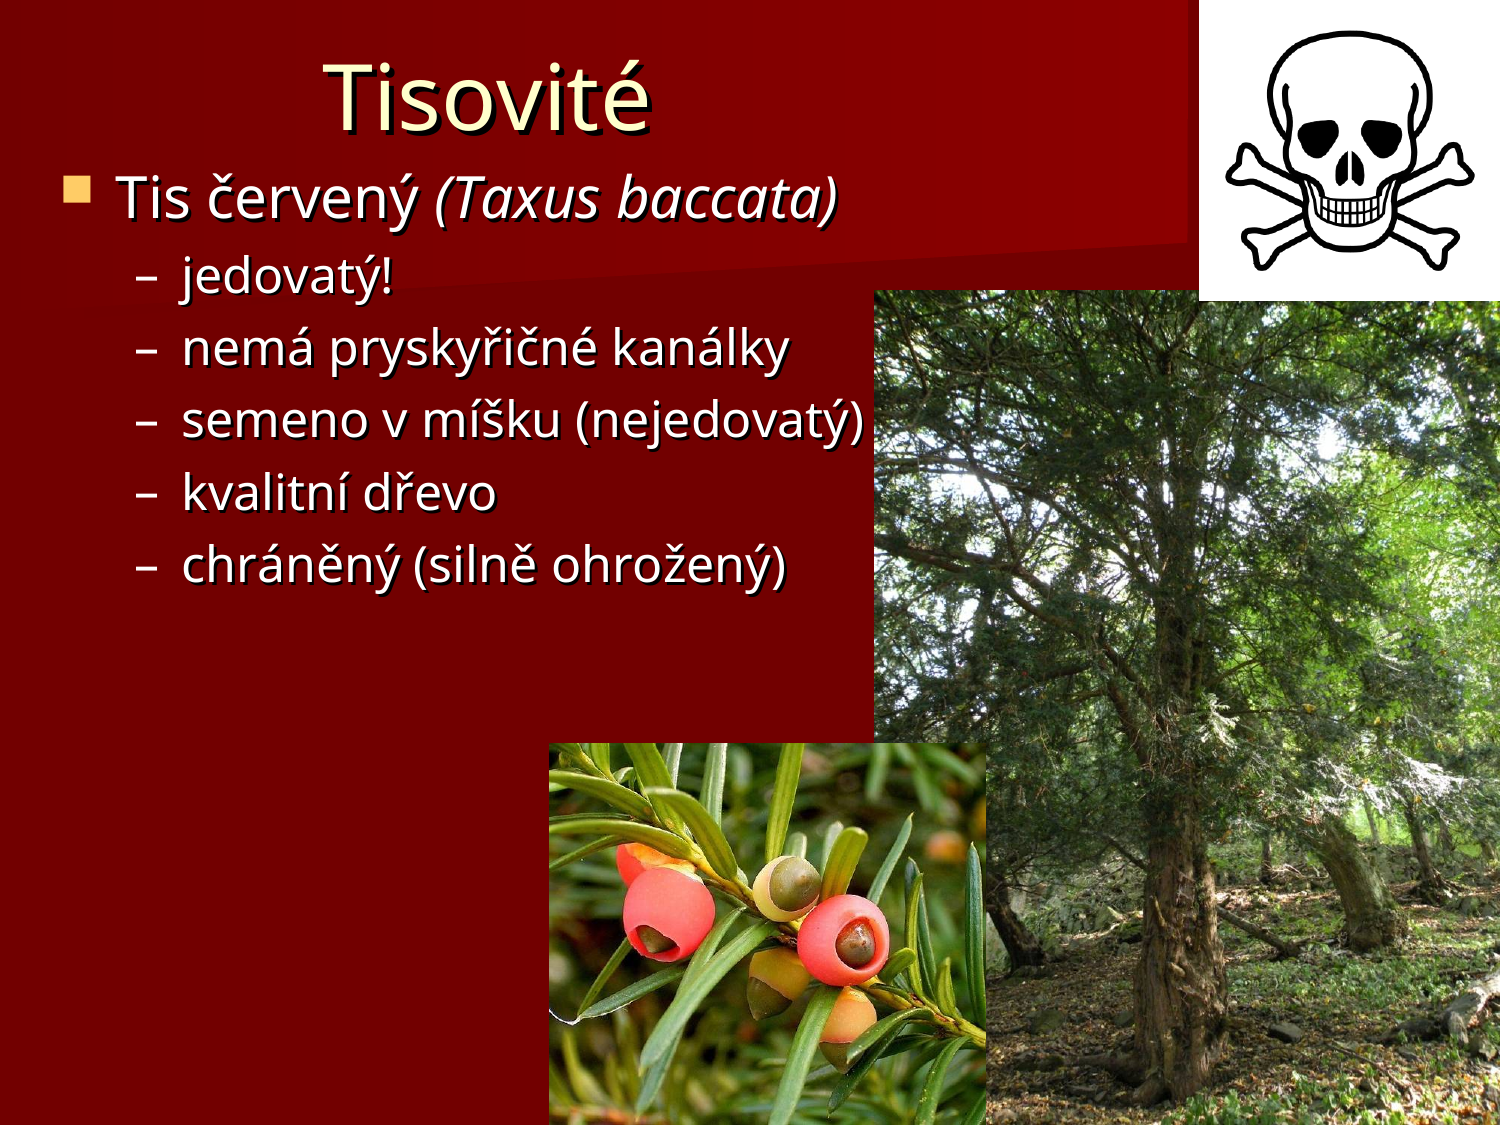

# Tisovité
Tis červený (Taxus baccata)
jedovatý!
nemá pryskyřičné kanálky
semeno v míšku (nejedovatý)
kvalitní dřevo
chráněný (silně ohrožený)